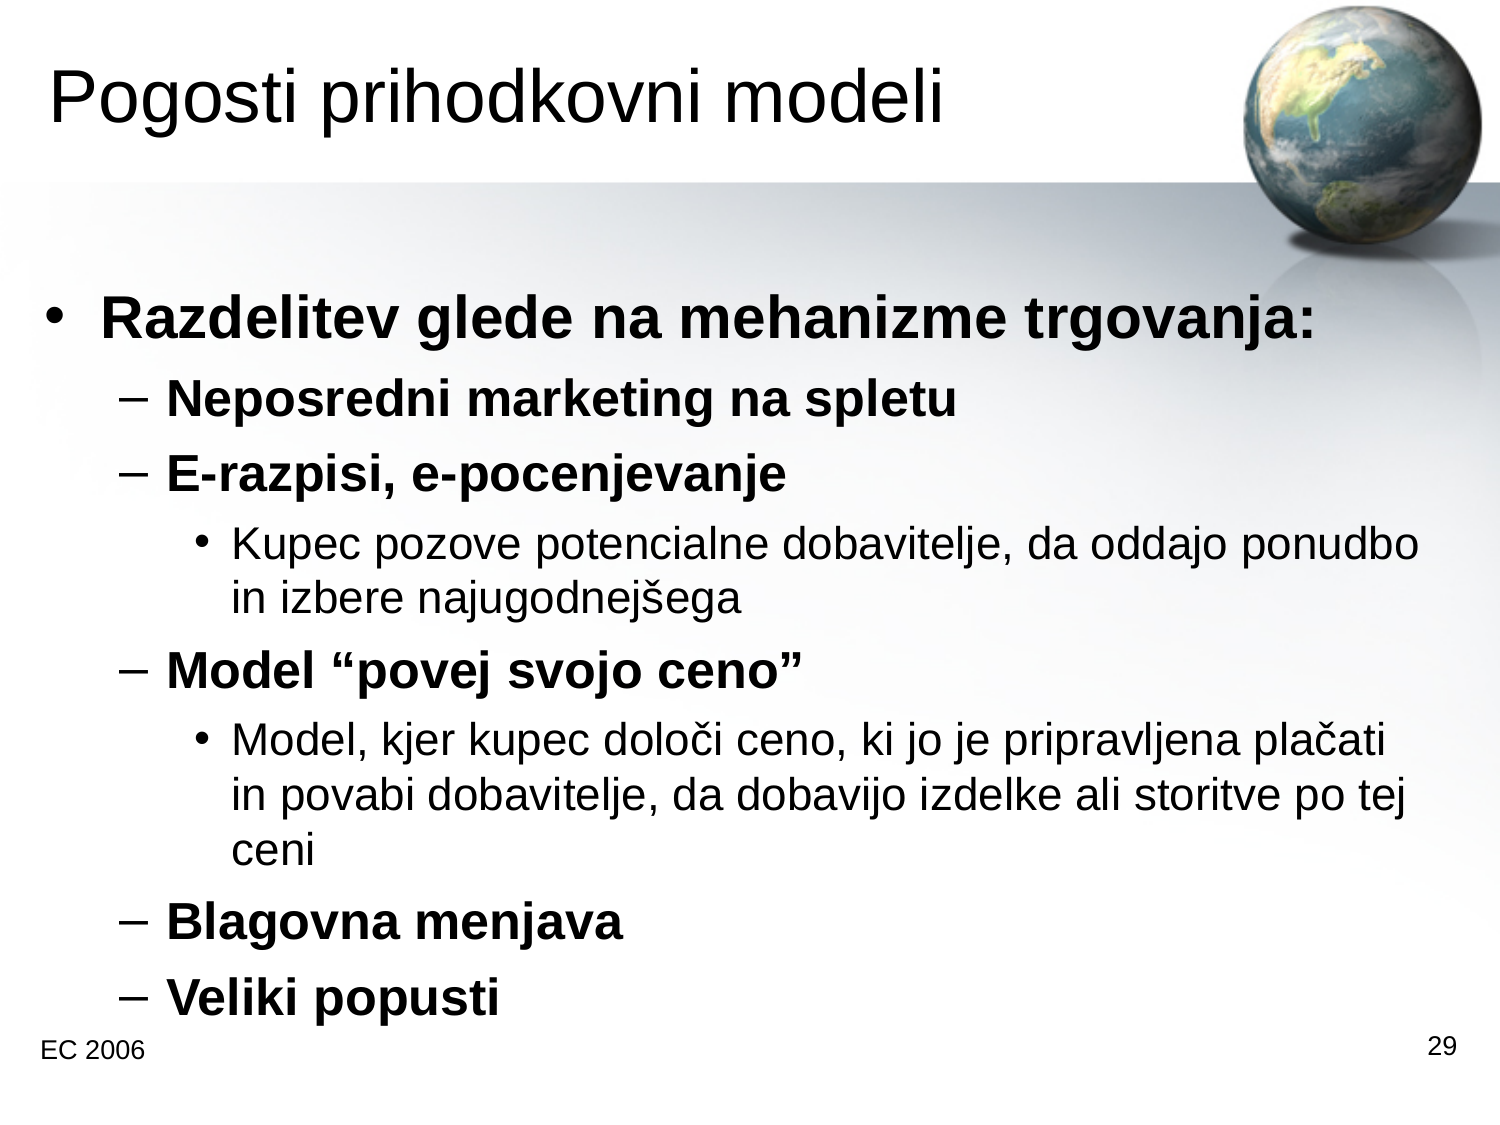

# Pogosti prihodkovni modeli
Razdelitev glede na mehanizme trgovanja:
Neposredni marketing na spletu
E-razpisi, e-pocenjevanje
Kupec pozove potencialne dobavitelje, da oddajo ponudbo in izbere najugodnejšega
Model “povej svojo ceno”
Model, kjer kupec določi ceno, ki jo je pripravljena plačati in povabi dobavitelje, da dobavijo izdelke ali storitve po tej ceni
Blagovna menjava
Veliki popusti
EC 2006